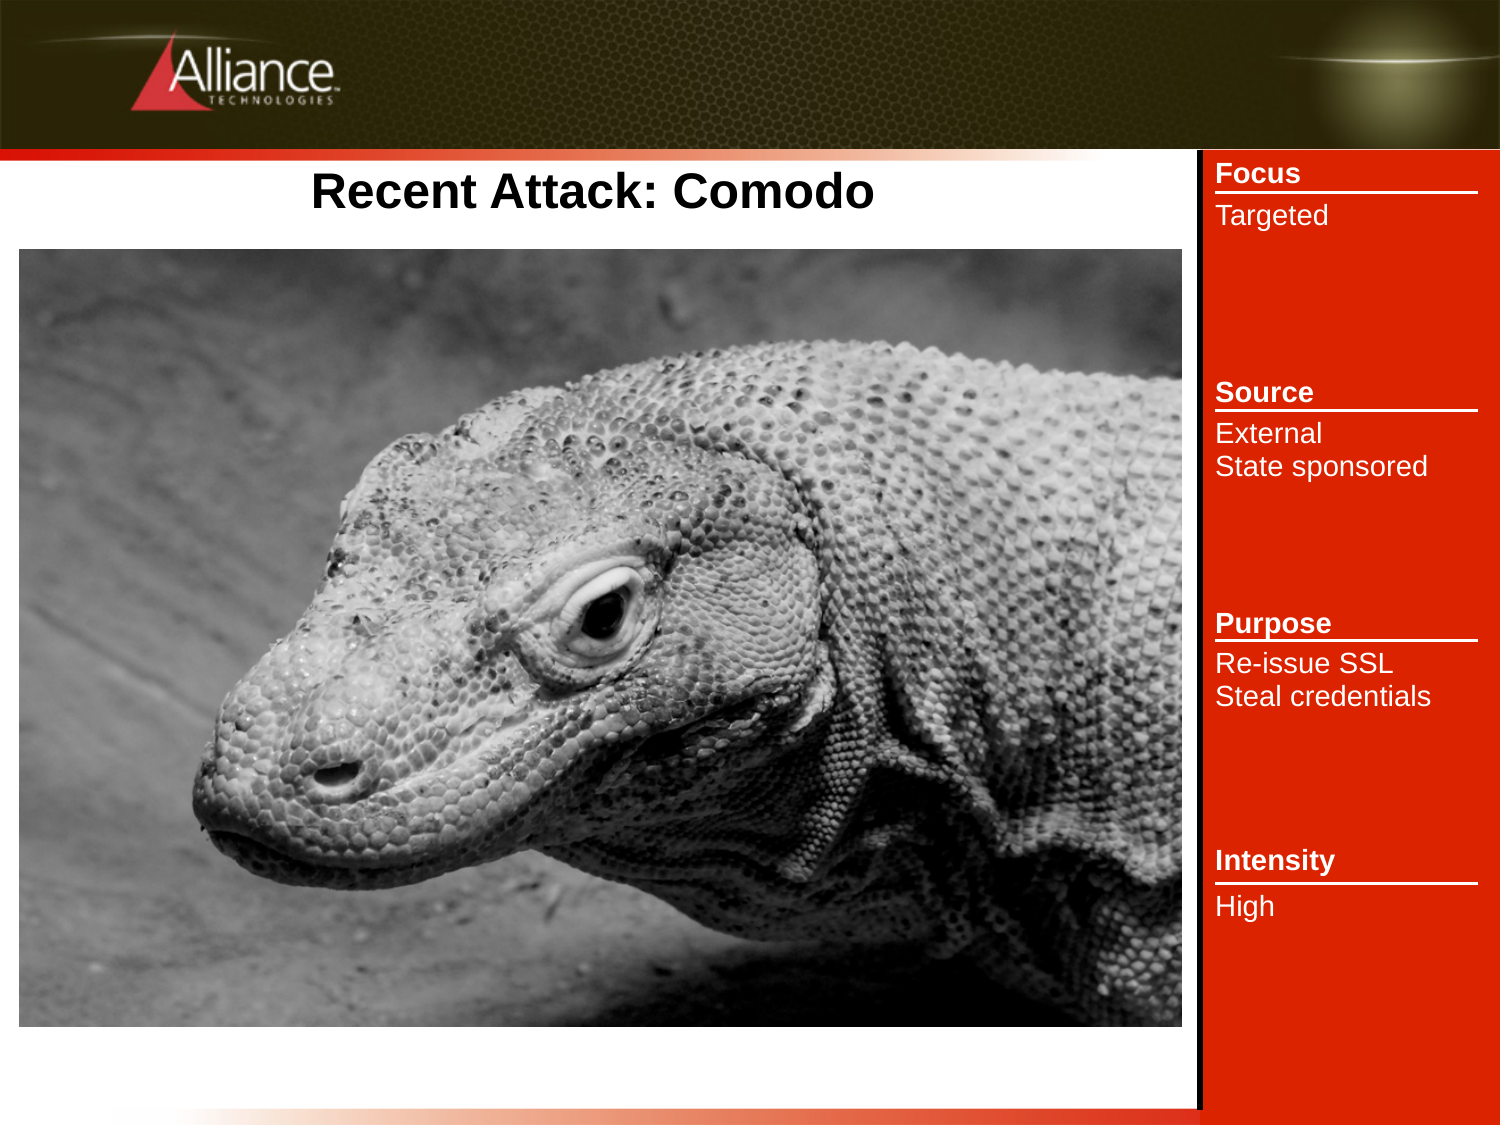

Focus
Recent Attack: Comodo
Targeted
Source
External
State sponsored
Purpose
Re-issue SSL
Steal credentials
Intensity
High